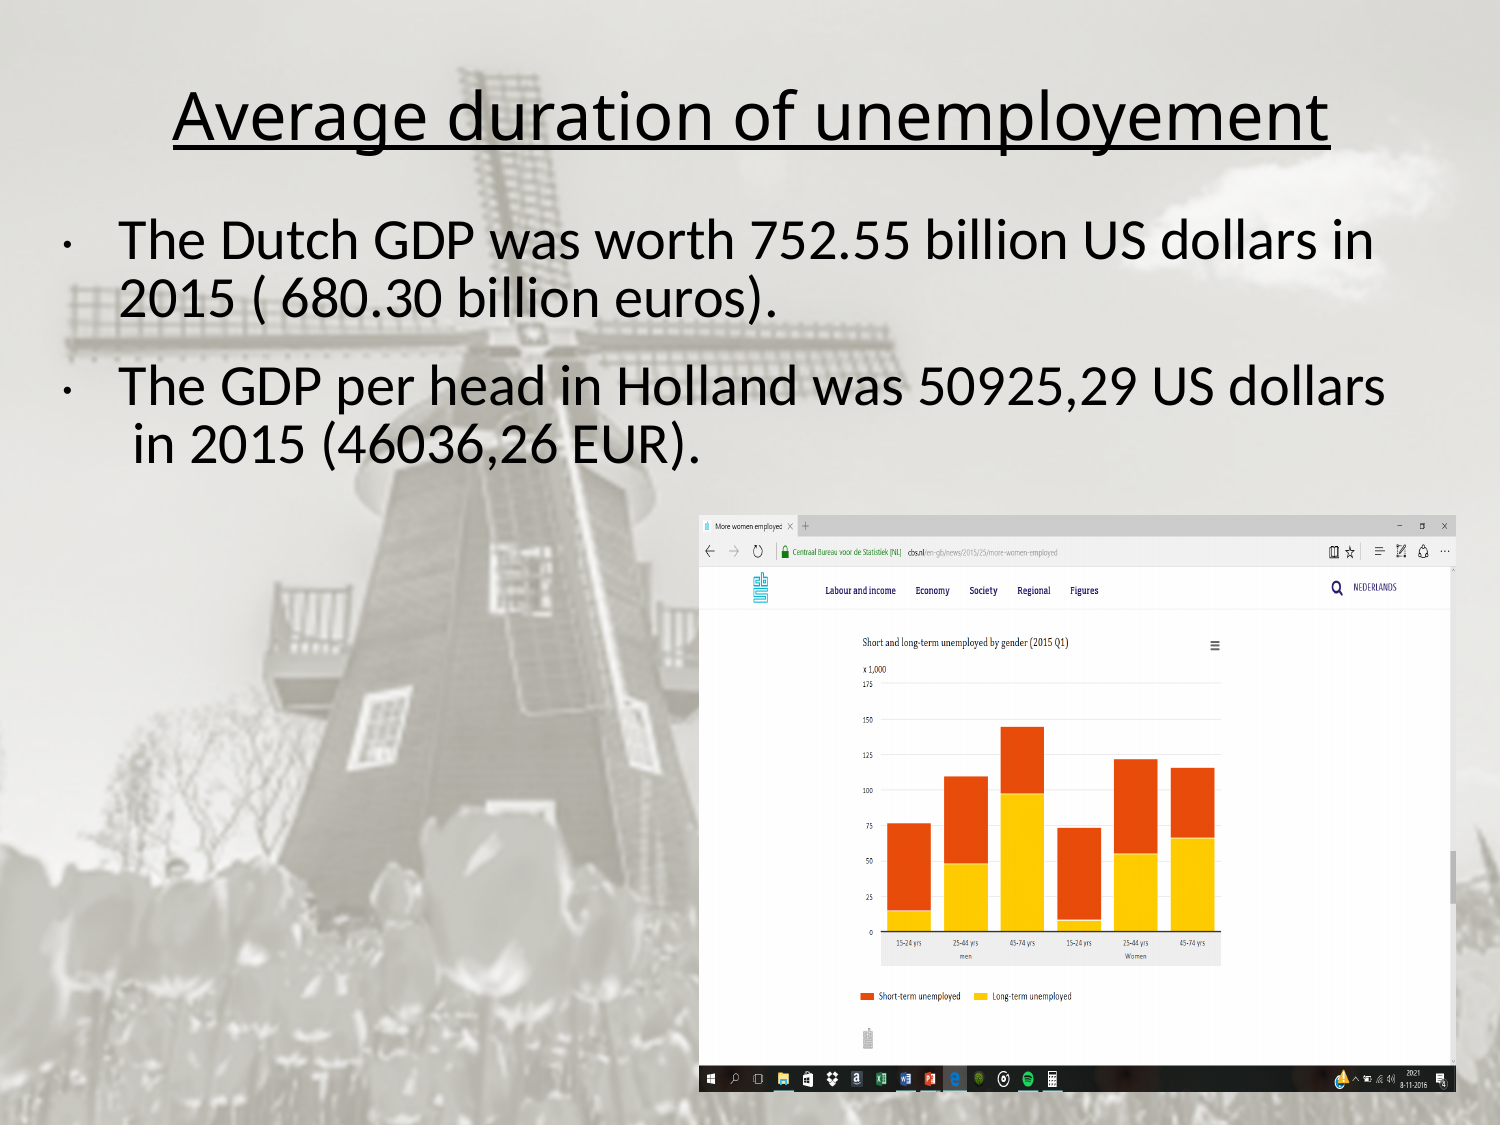

# Average duration of unemployement
The Dutch GDP was worth 752.55 billion US dollars in 2015 ( 680.30 billion euros).
The GDP per head in Holland was 50925,29 US dollars in 2015 (46036,26 EUR).